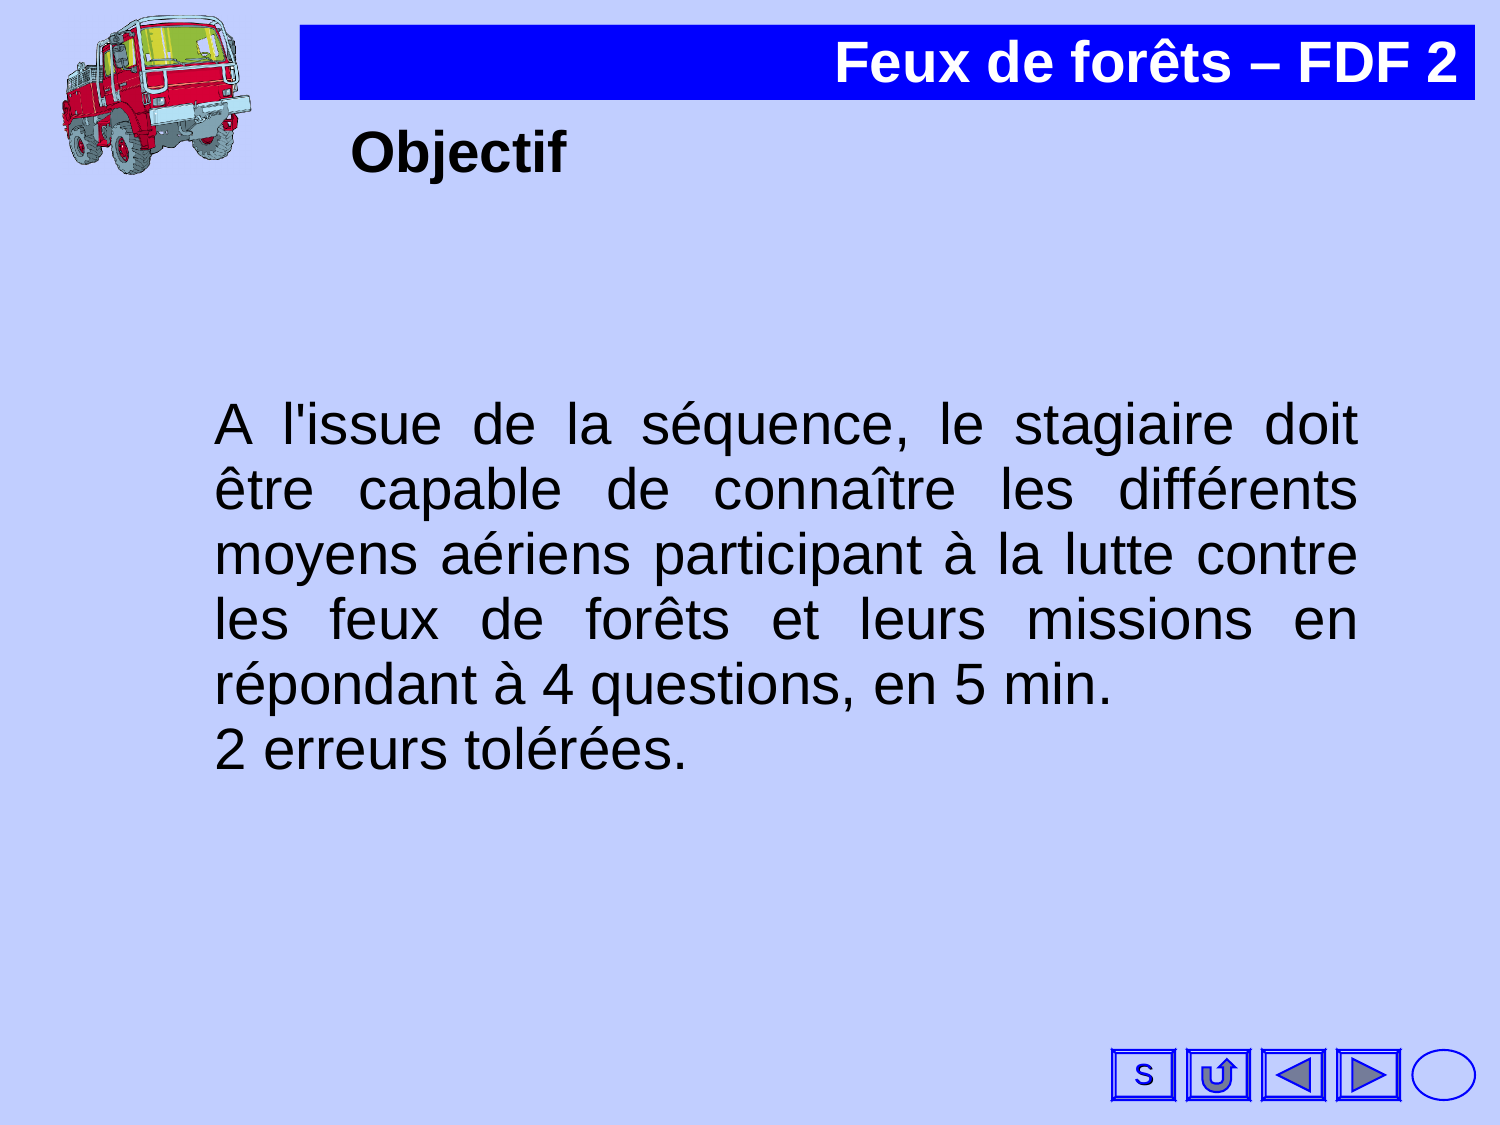

Feux de forêts – FDF 2
Objectif
A l'issue de la séquence, le stagiaire doit être capable de connaître les différents moyens aériens participant à la lutte contre les feux de forêts et leurs missions en répondant à 4 questions, en 5 min.
2 erreurs tolérées.